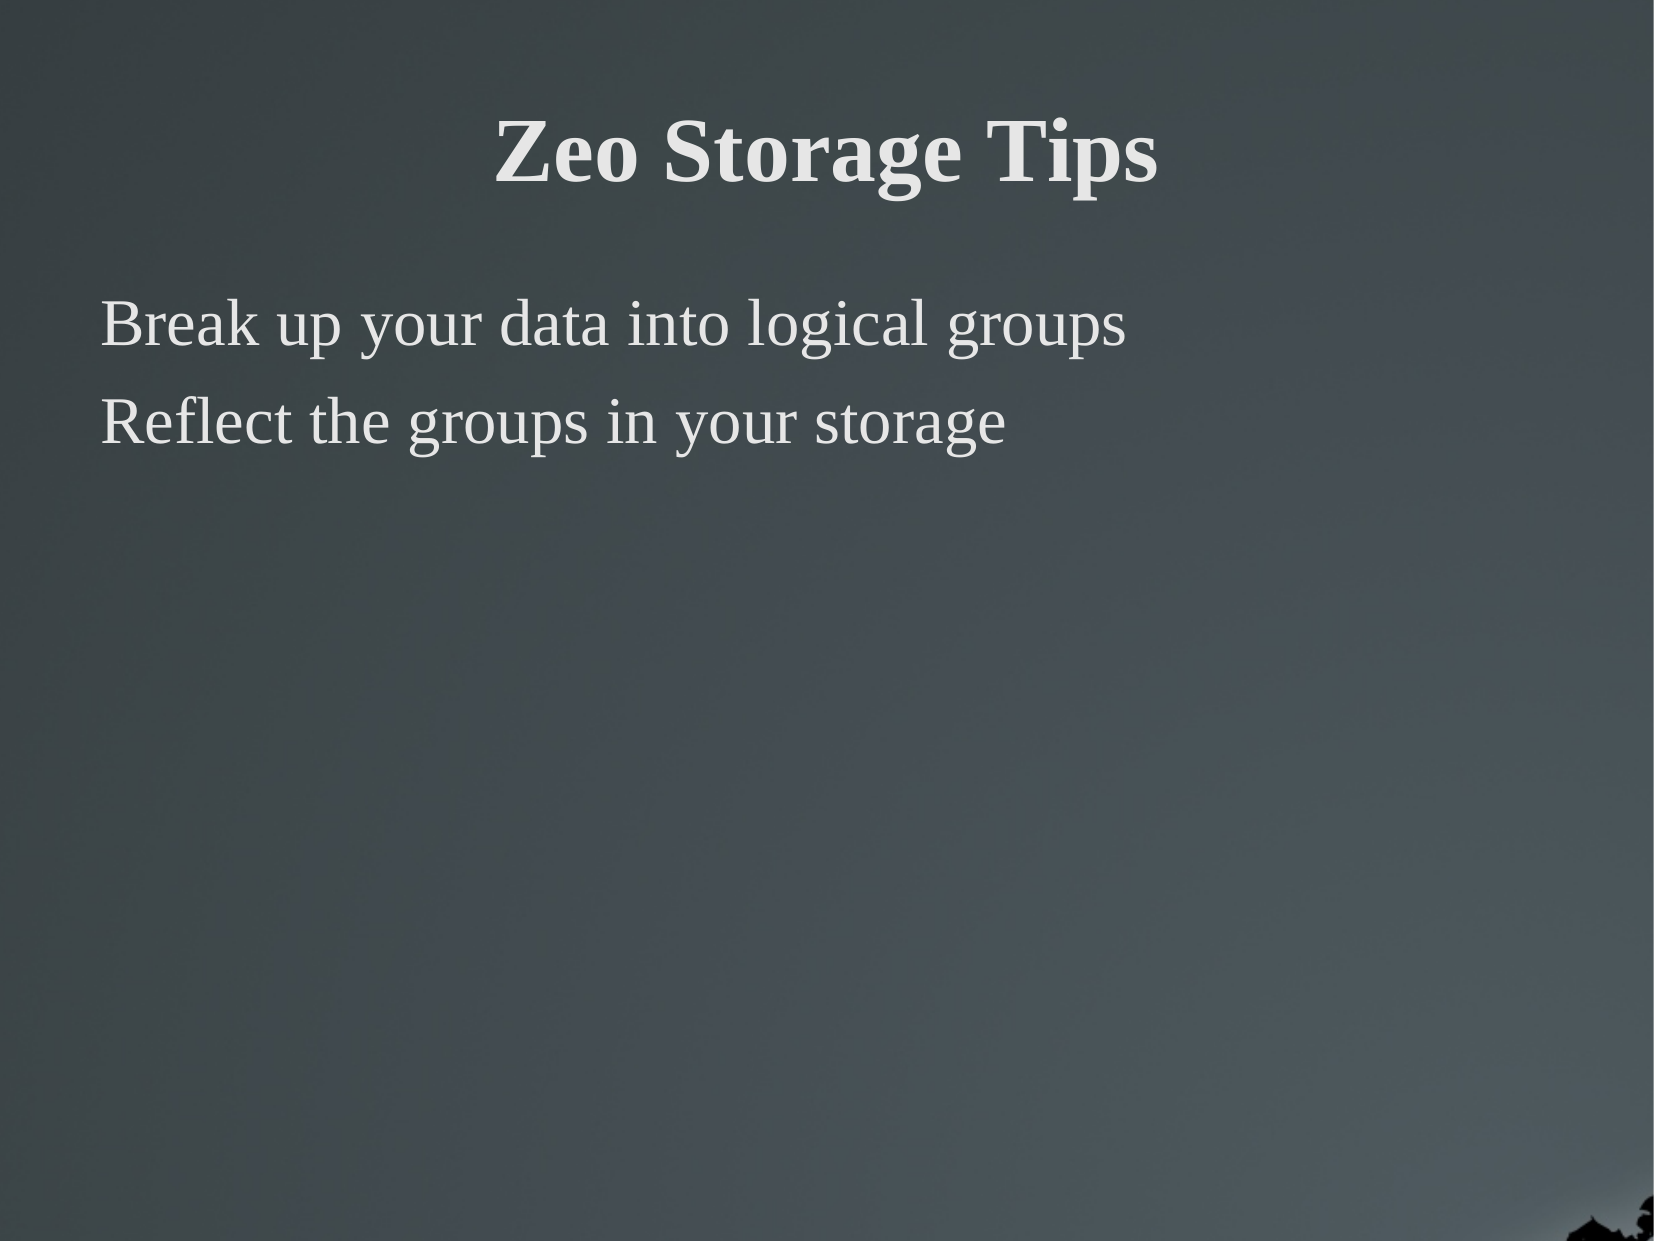

# Zeo Storage Tips
Break up your data into logical groups
Reflect the groups in your storage